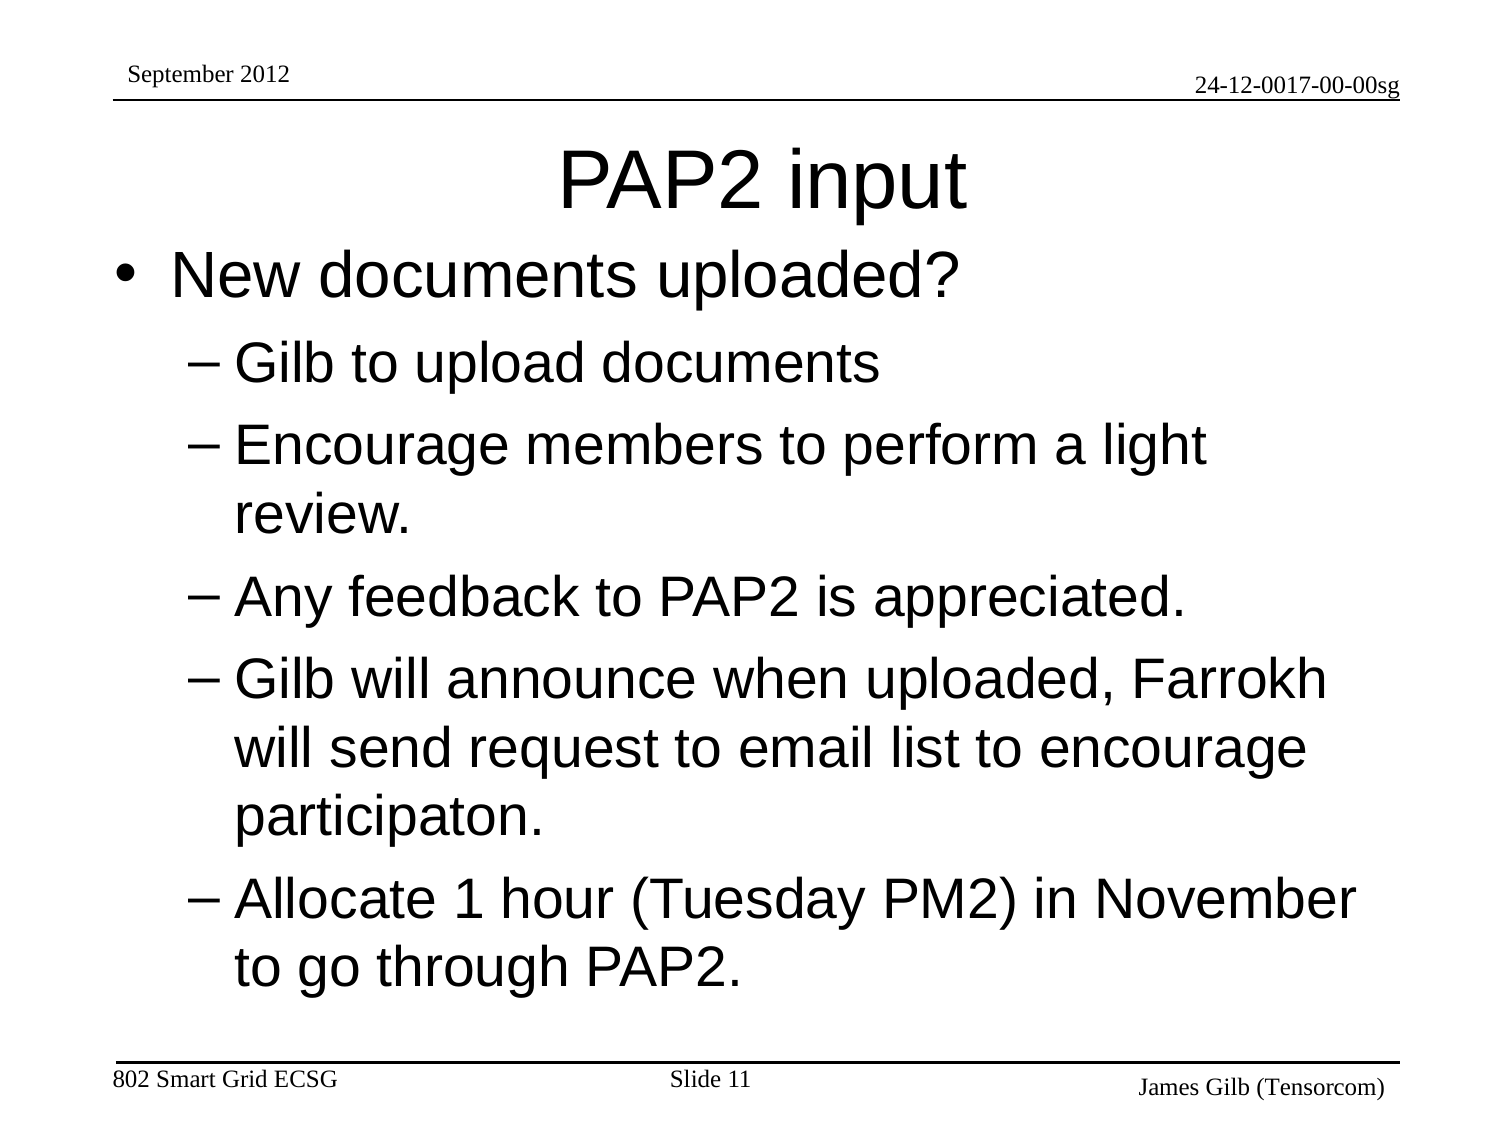

# PAP2 input
New documents uploaded?
Gilb to upload documents
Encourage members to perform a light review.
Any feedback to PAP2 is appreciated.
Gilb will announce when uploaded, Farrokh will send request to email list to encourage participaton.
Allocate 1 hour (Tuesday PM2) in November to go through PAP2.
11